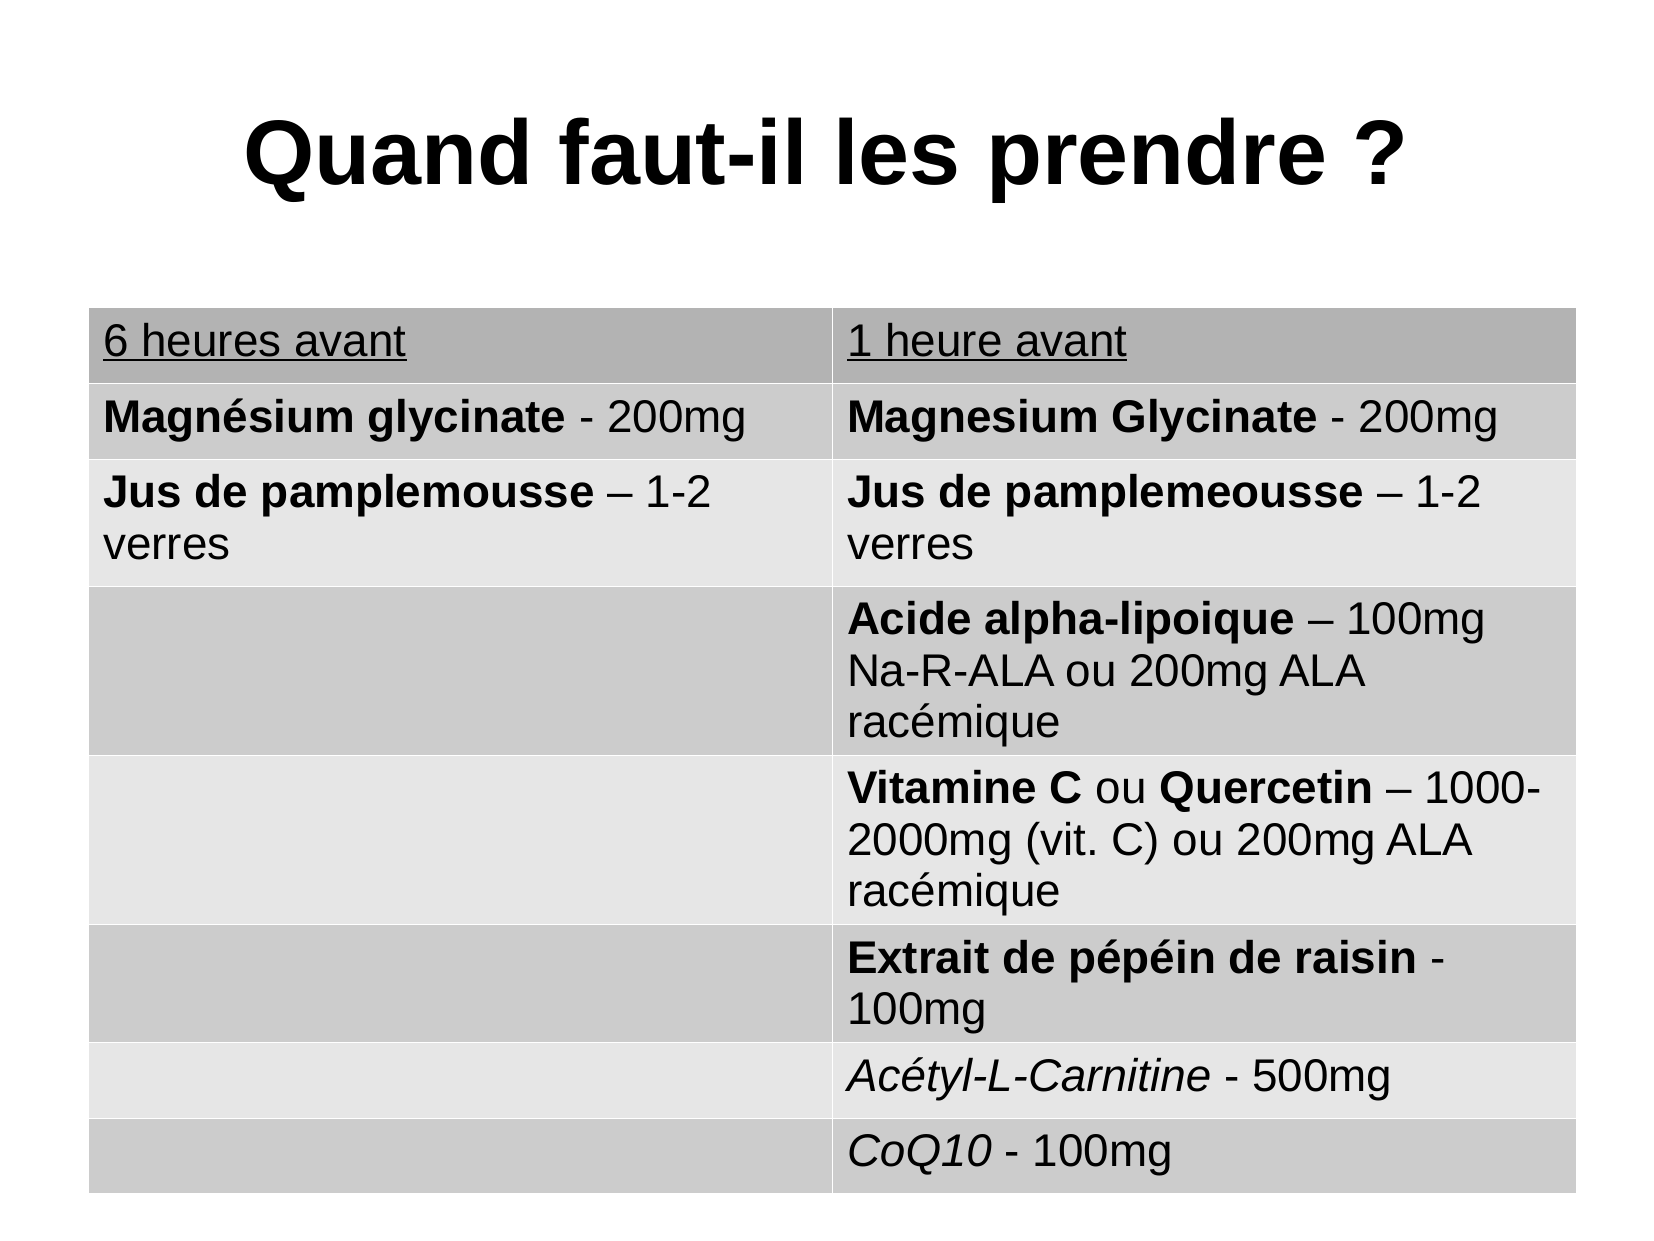

# Quand faut-il les prendre ?
| 6 heures avant | 1 heure avant |
| --- | --- |
| Magnésium glycinate - 200mg | Magnesium Glycinate - 200mg |
| Jus de pamplemousse – 1-2 verres | Jus de pamplemeousse – 1-2 verres |
| | Acide alpha-lipoique – 100mg Na-R-ALA ou 200mg ALA racémique |
| | Vitamine C ou Quercetin – 1000-2000mg (vit. C) ou 200mg ALA racémique |
| | Extrait de pépéin de raisin - 100mg |
| | Acétyl-L-Carnitine - 500mg |
| | CoQ10 - 100mg |